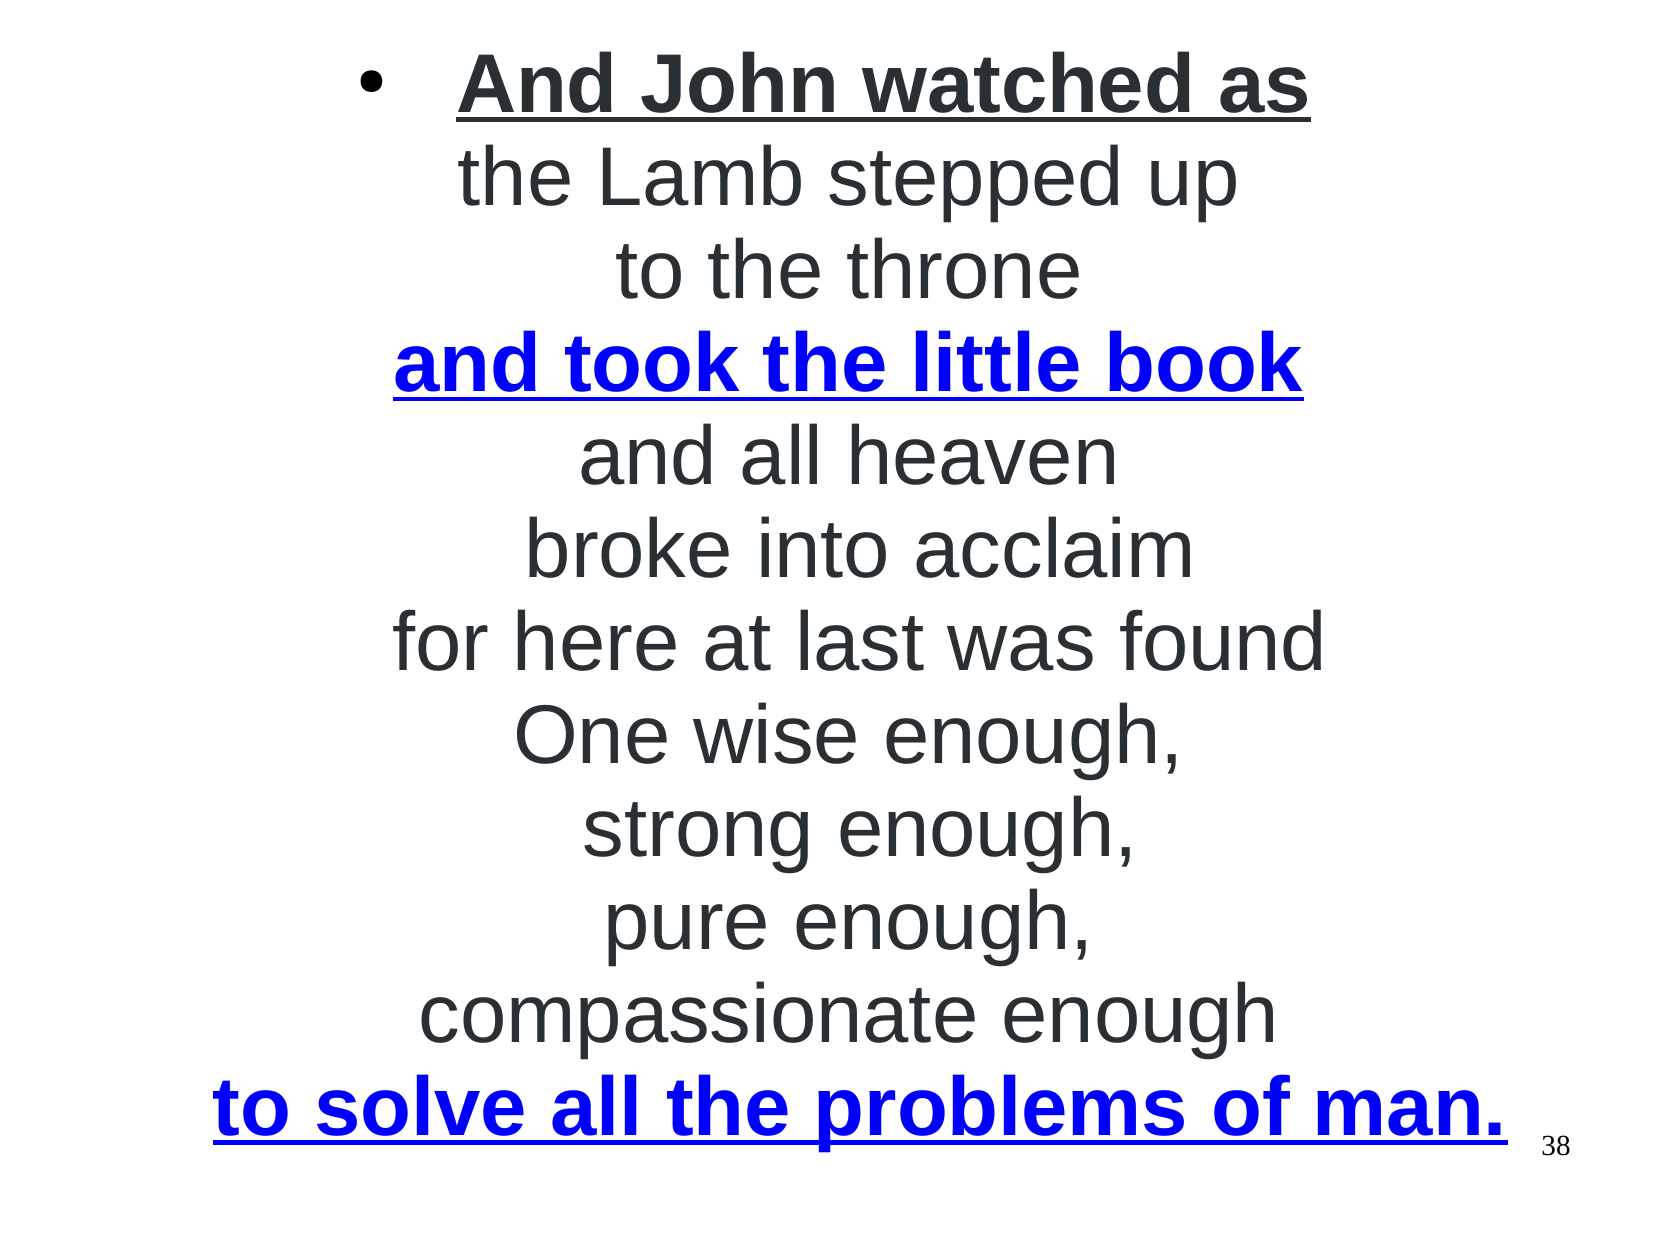

# And John watched as the Lamb stepped up to the throne and took the little book and all heaven broke into acclaim for here at last was found One wise enough, strong enough, pure enough, compassionate enough to solve all the problems of man.
38